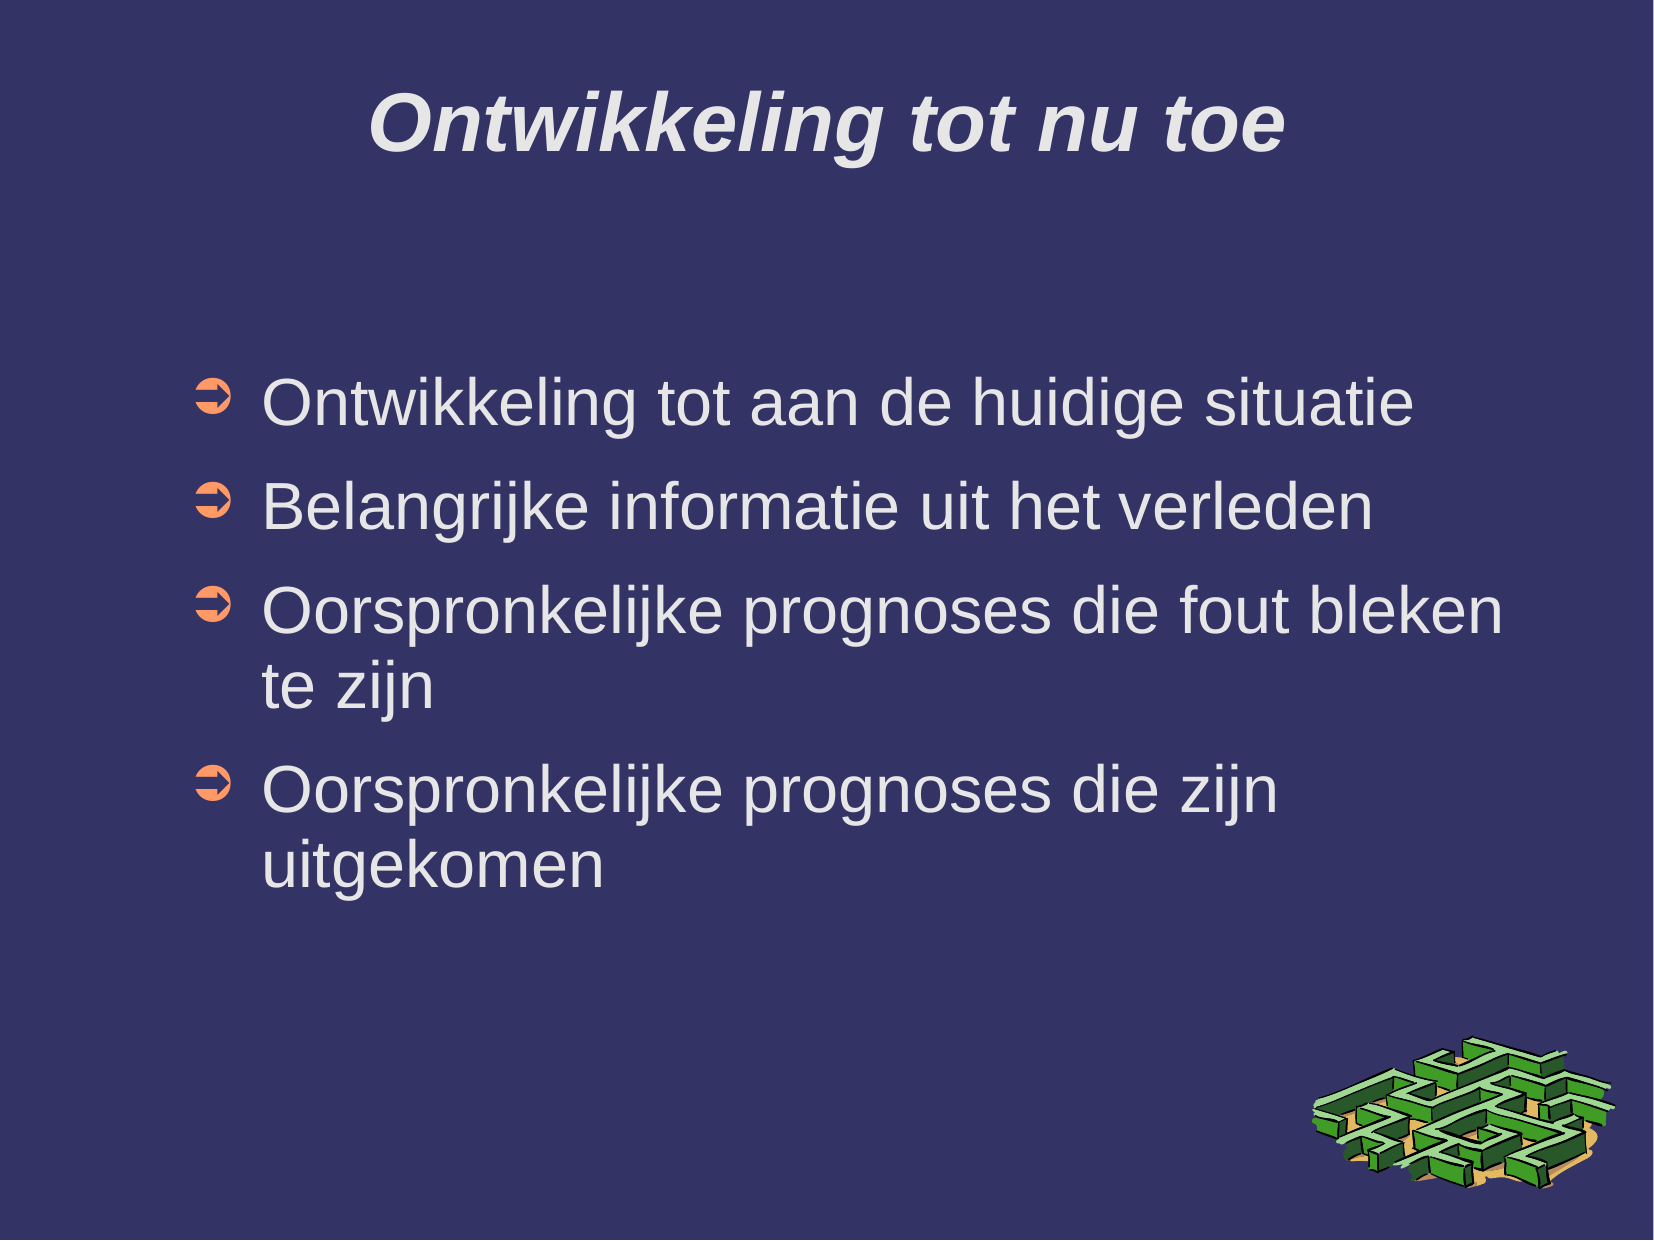

# Ontwikkeling tot nu toe
Ontwikkeling tot aan de huidige situatie
Belangrijke informatie uit het verleden
Oorspronkelijke prognoses die fout bleken te zijn
Oorspronkelijke prognoses die zijn uitgekomen